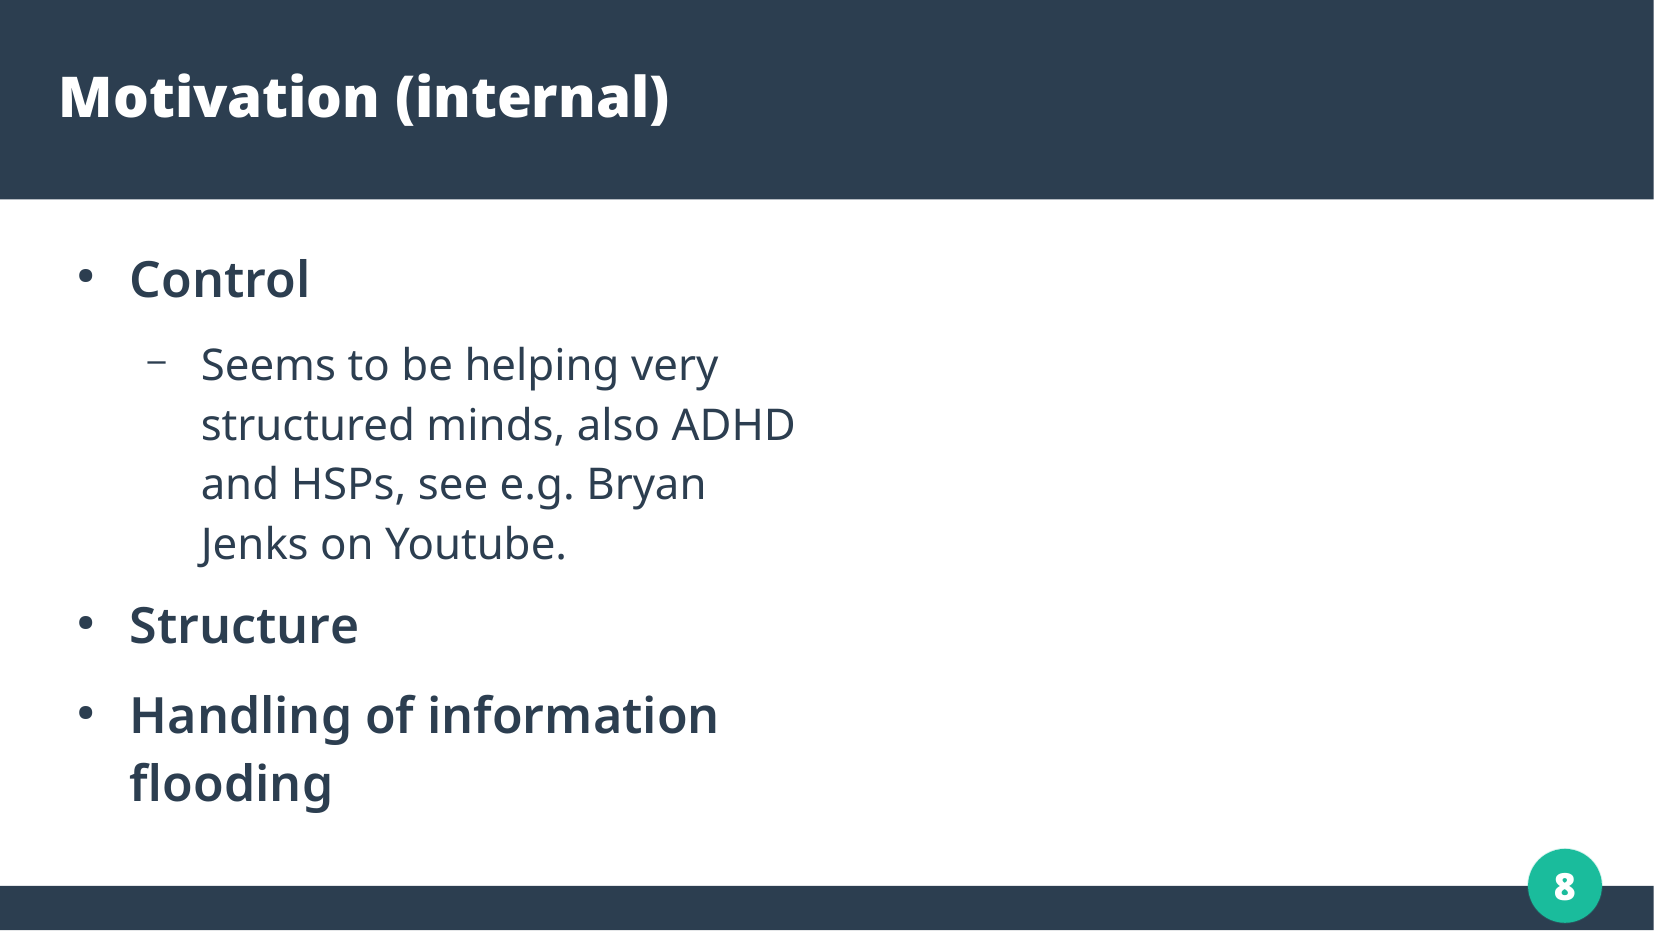

# Motivation (internal)
Control
Seems to be helping very structured minds, also ADHD and HSPs, see e.g. Bryan Jenks on Youtube.
Structure
Handling of information flooding